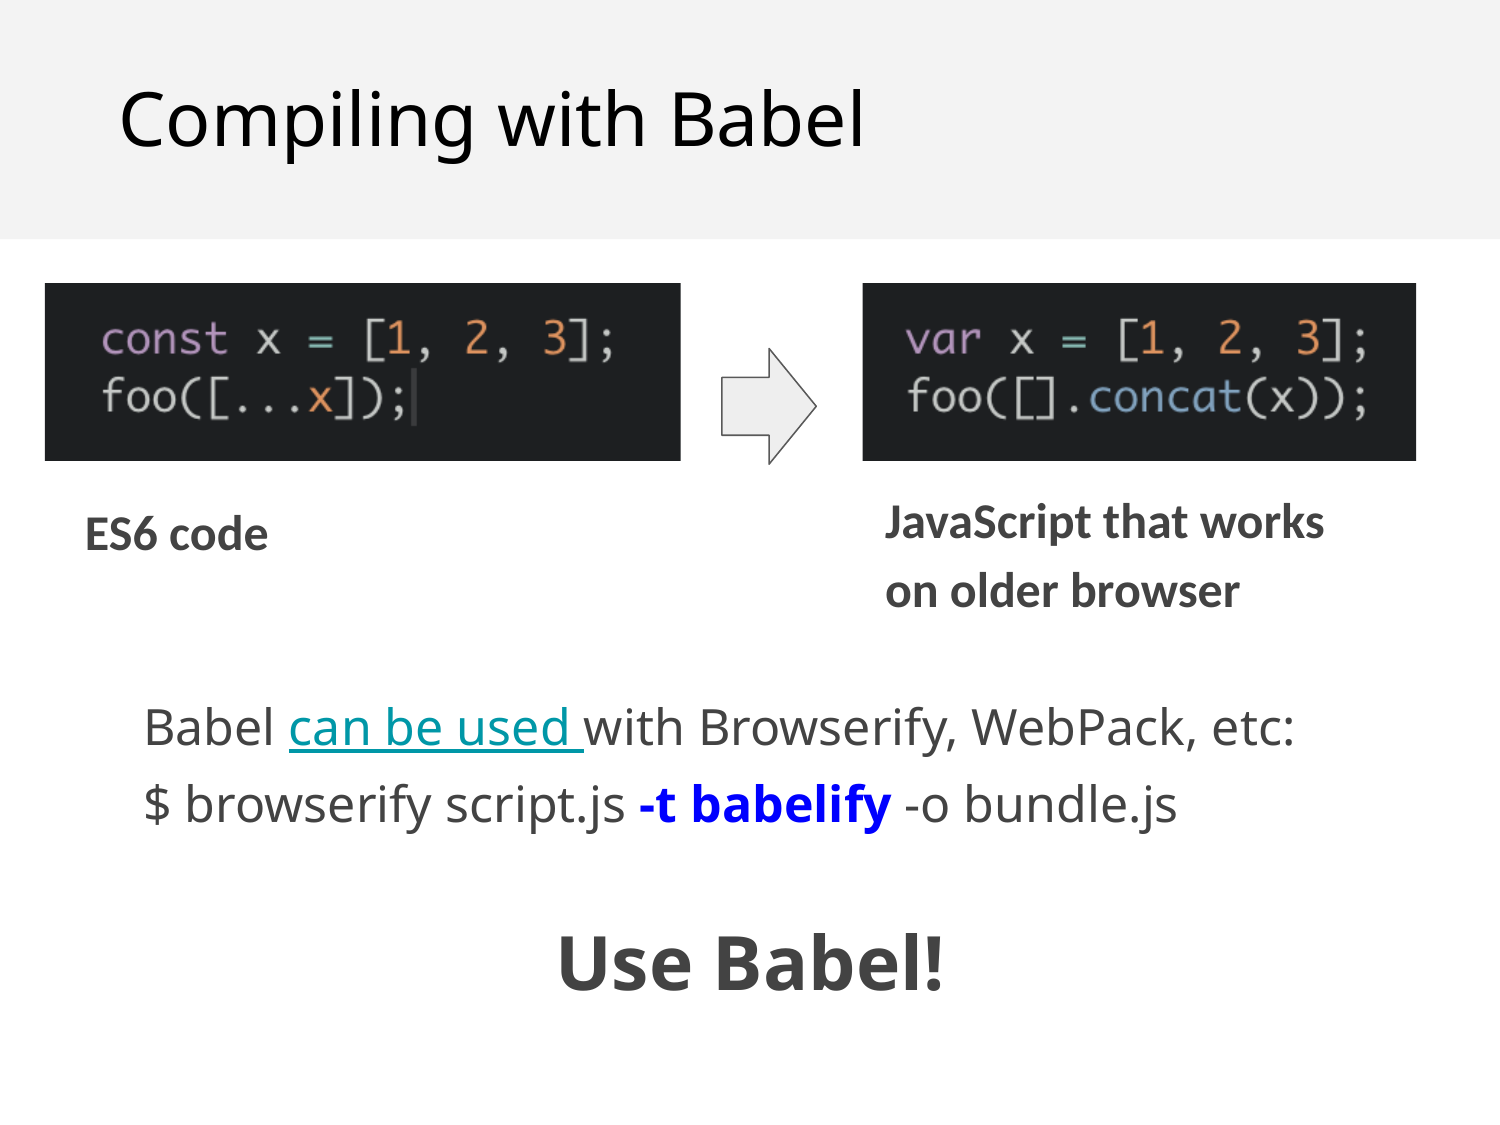

# Compiling with Babel
JavaScript that works on older browser
ES6 code
Babel can be used with Browserify, WebPack, etc:
$ browserify script.js -t babelify -o bundle.js
Use Babel!